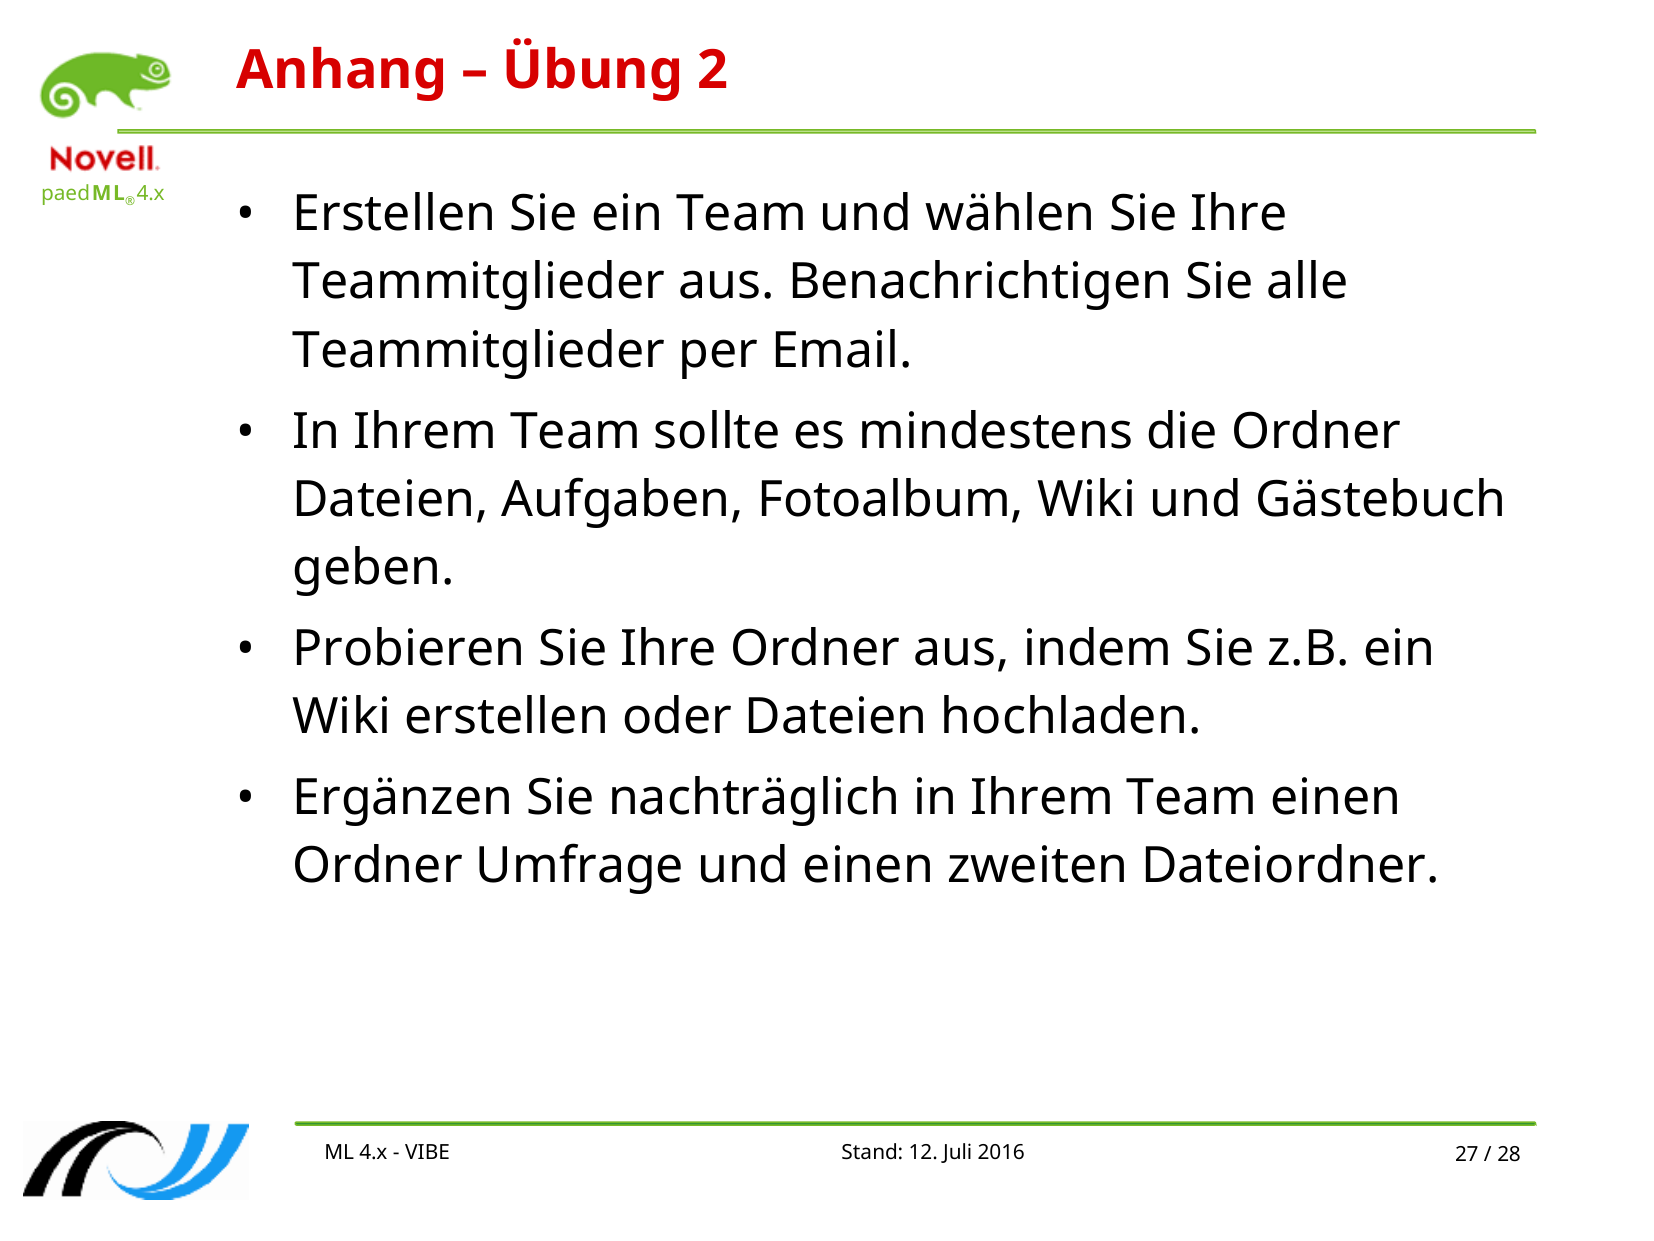

# Anhang – Übung 2
Erstellen Sie ein Team und wählen Sie Ihre Teammitglieder aus. Benachrichtigen Sie alle Teammitglieder per Email.
In Ihrem Team sollte es mindestens die Ordner Dateien, Aufgaben, Fotoalbum, Wiki und Gästebuch geben.
Probieren Sie Ihre Ordner aus, indem Sie z.B. ein Wiki erstellen oder Dateien hochladen.
Ergänzen Sie nachträglich in Ihrem Team einen Ordner Umfrage und einen zweiten Dateiordner.
ML 4.x - VIBE
12. Juli 2016
27